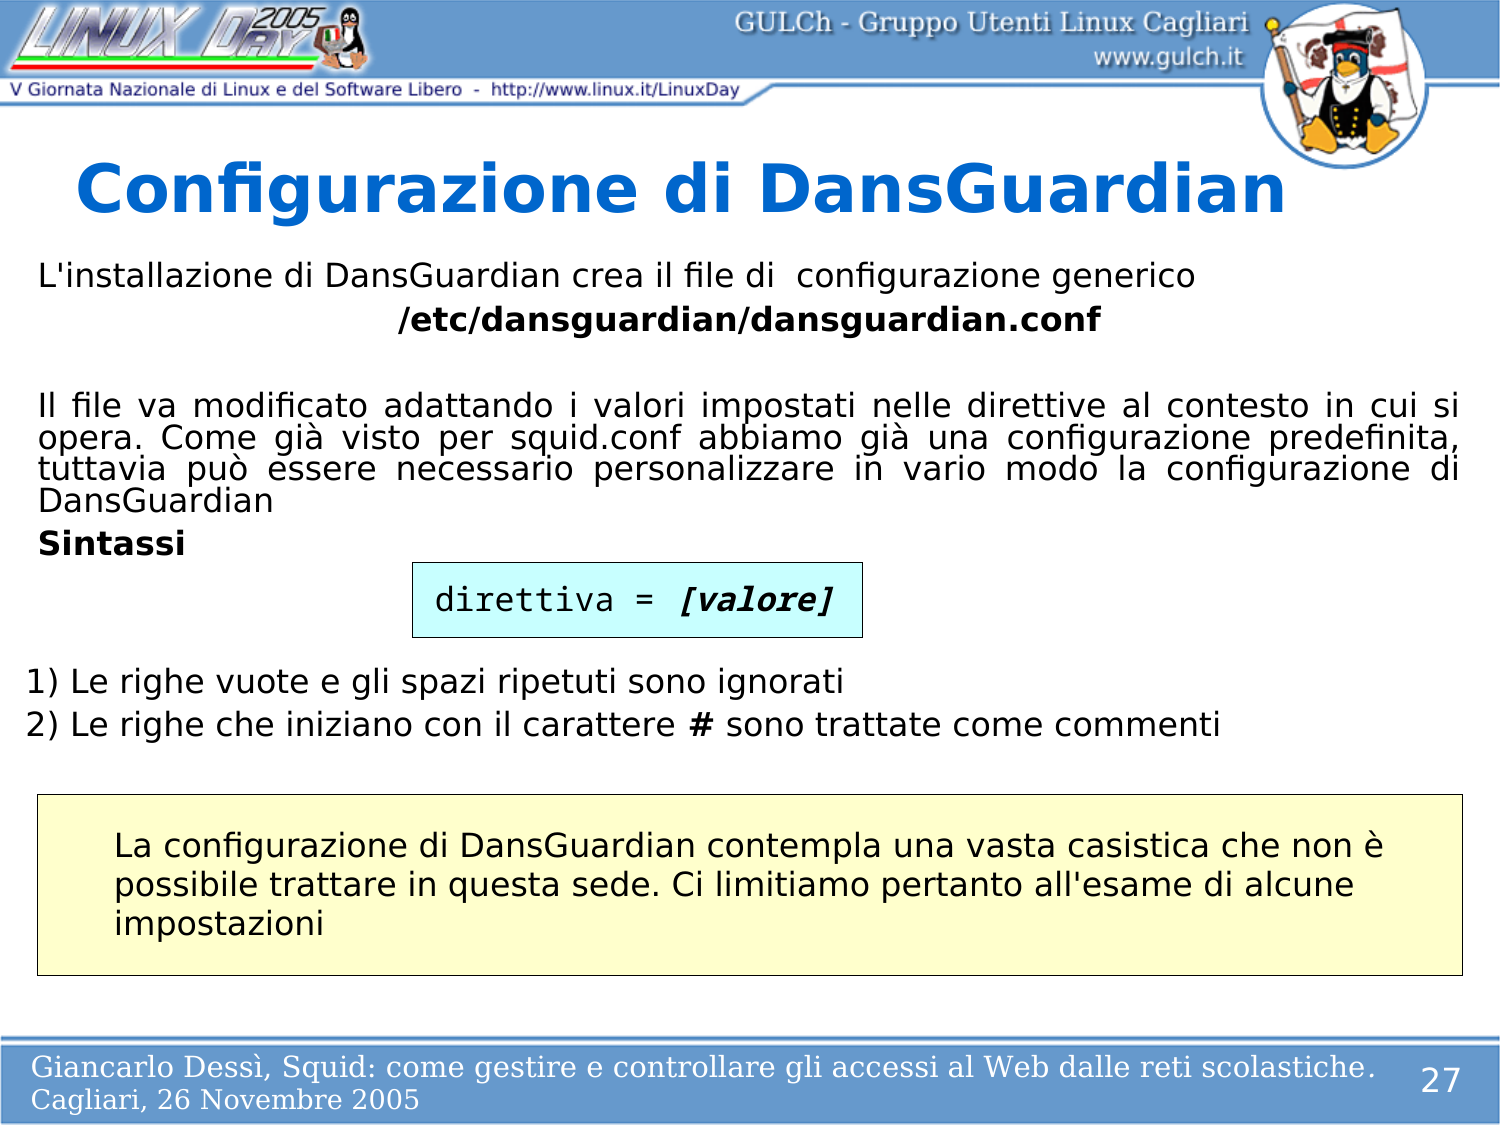

Configurazione di DansGuardian
L'installazione di DansGuardian crea il file di configurazione generico
/etc/dansguardian/dansguardian.conf
Il file va modificato adattando i valori impostati nelle direttive al contesto in cui si opera. Come già visto per squid.conf abbiamo già una configurazione predefinita, tuttavia può essere necessario personalizzare in vario modo la configurazione di DansGuardian
Sintassi
 direttiva = [valore]
1) Le righe vuote e gli spazi ripetuti sono ignorati
2) Le righe che iniziano con il carattere # sono trattate come commenti
La configurazione di DansGuardian contempla una vasta casistica che non è possibile trattare in questa sede. Ci limitiamo pertanto all'esame di alcune impostazioni